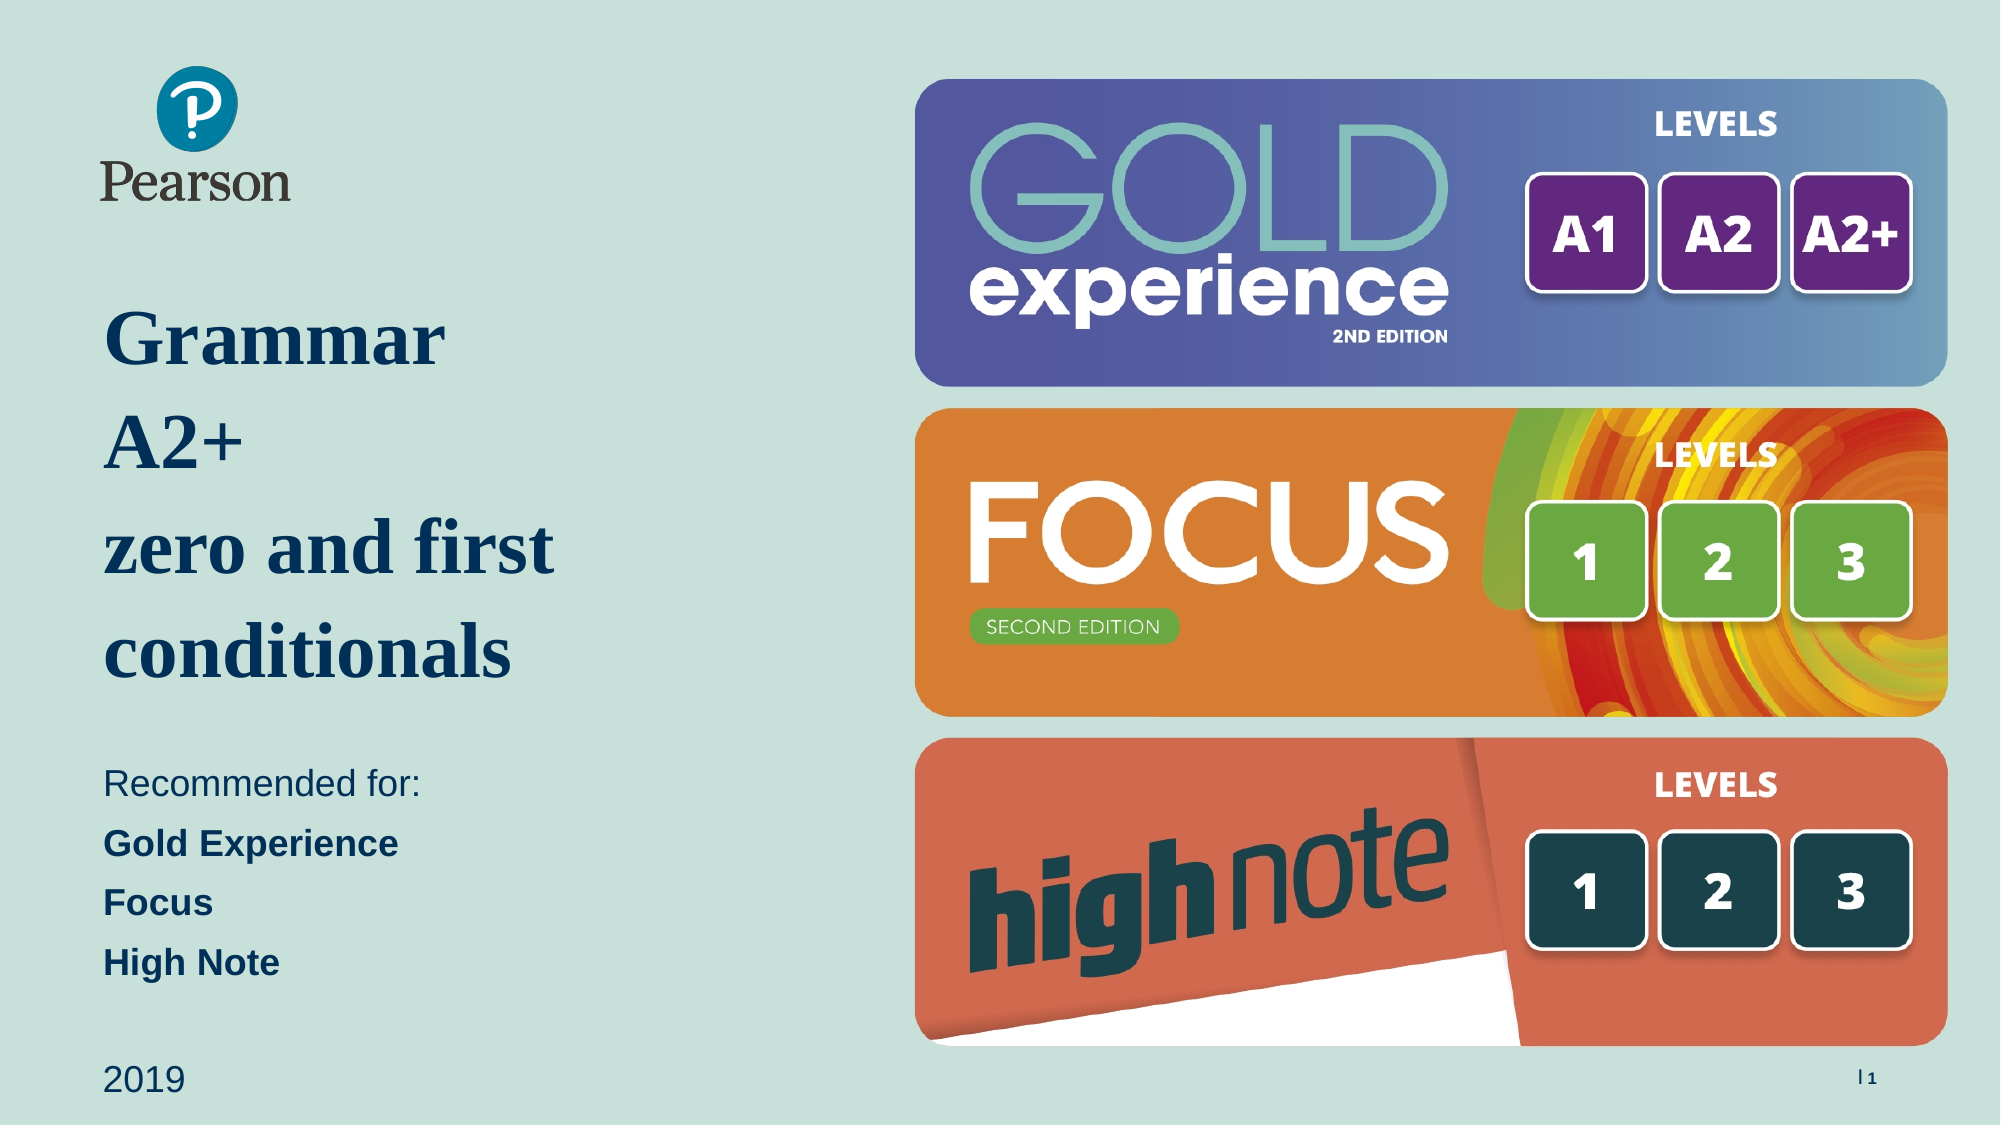

# Grammar A2+ zero and first conditionals
Recommended for:
Gold Experience
Focus
High Note
2019